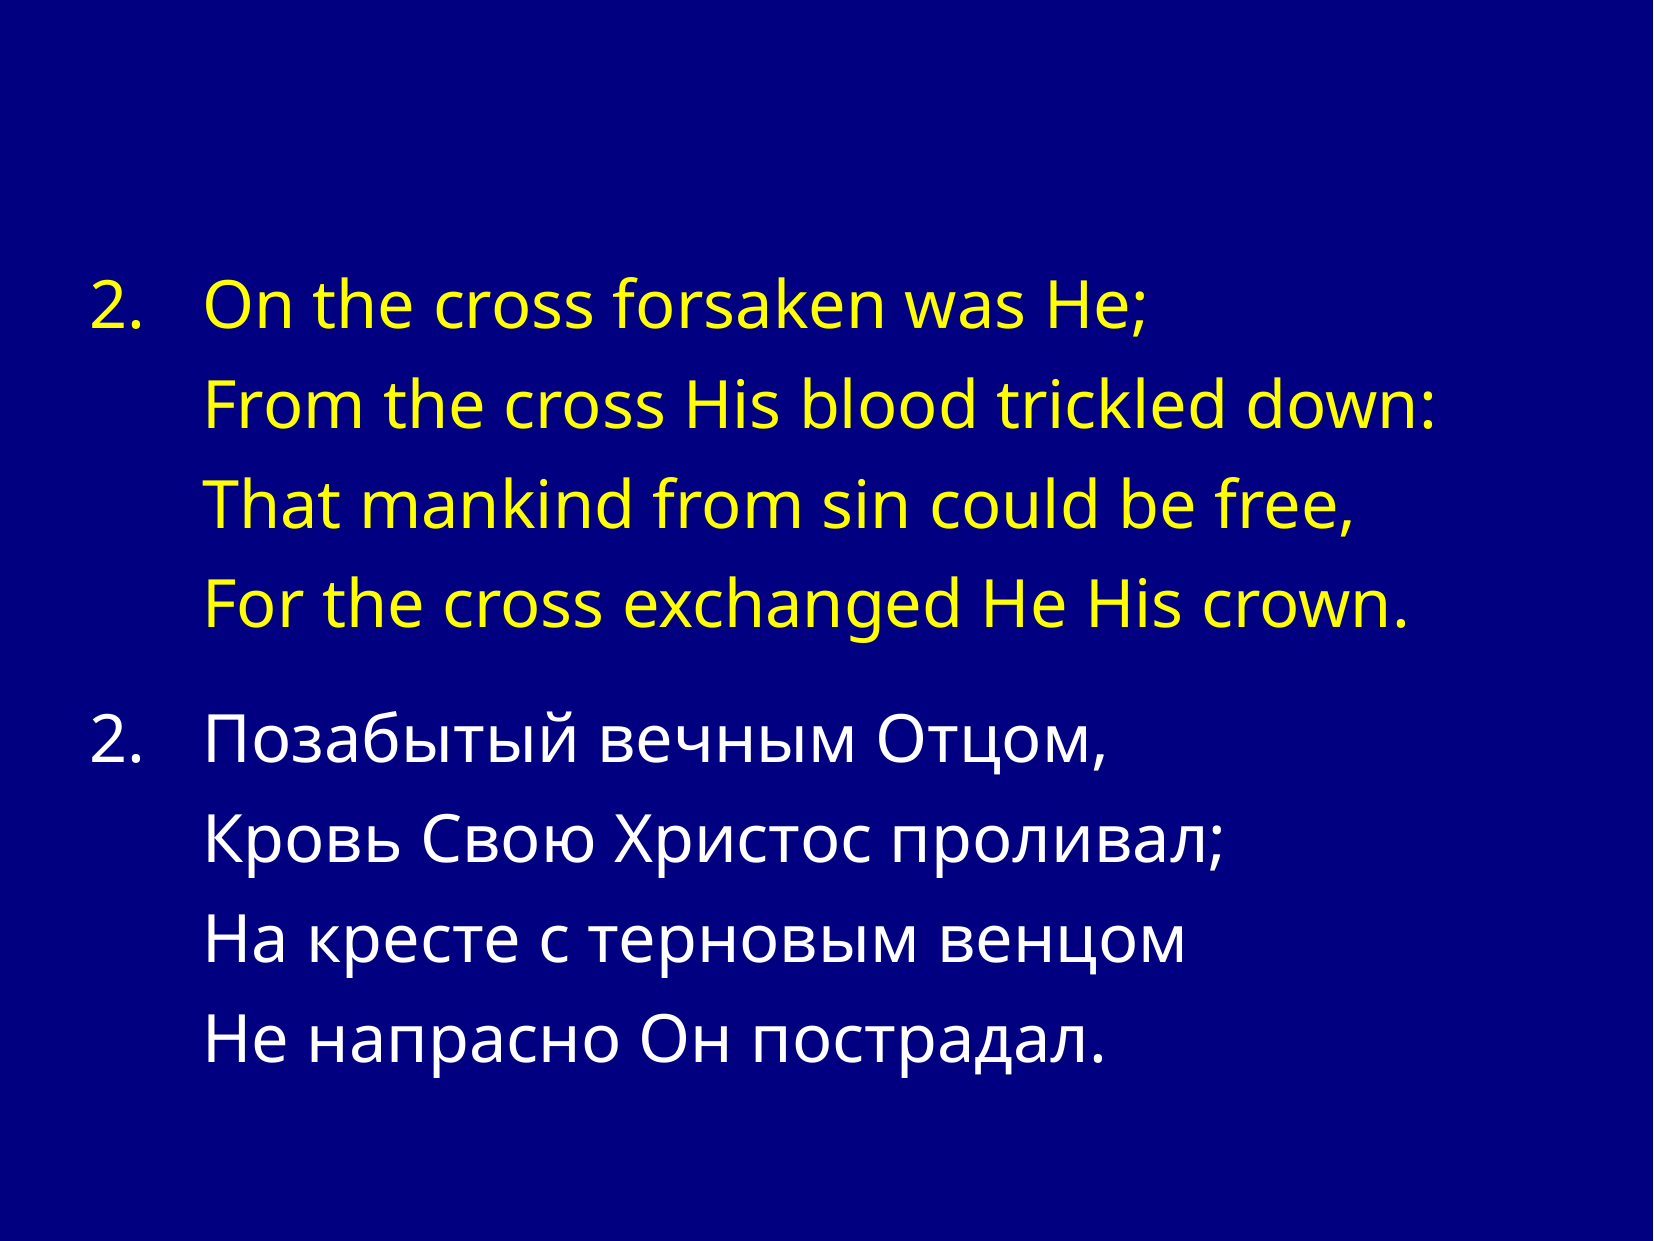

2.	On the cross forsaken was He;
	From the cross His blood trickled down:
	That mankind from sin could be free,
	For the cross exchanged He His crown.
2.	Позабытый вечным Отцом,
	Кровь Свою Христос проливал;
	На кресте с терновым венцом
	Не напрасно Он пострадал.